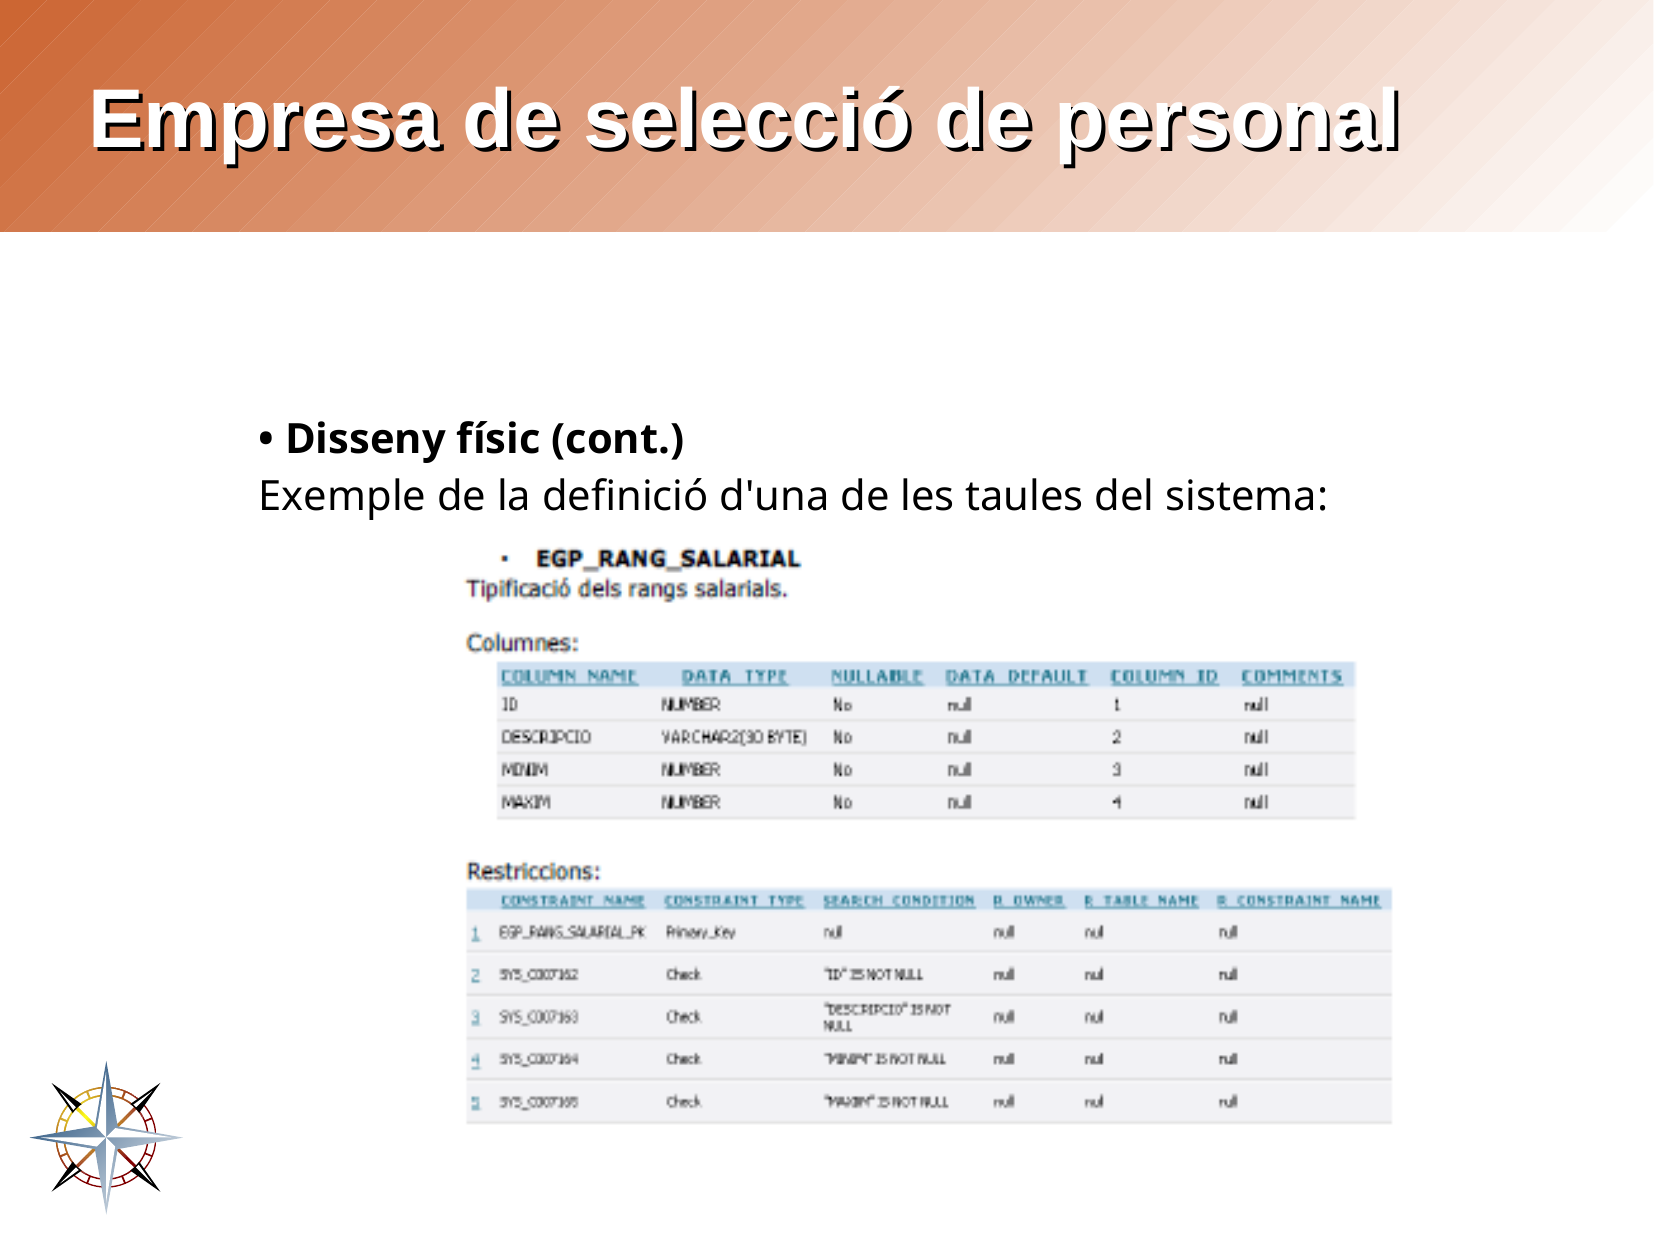

# Empresa de selecció de personal
• Disseny físic (cont.)
Exemple de la definició d'una de les taules del sistema: